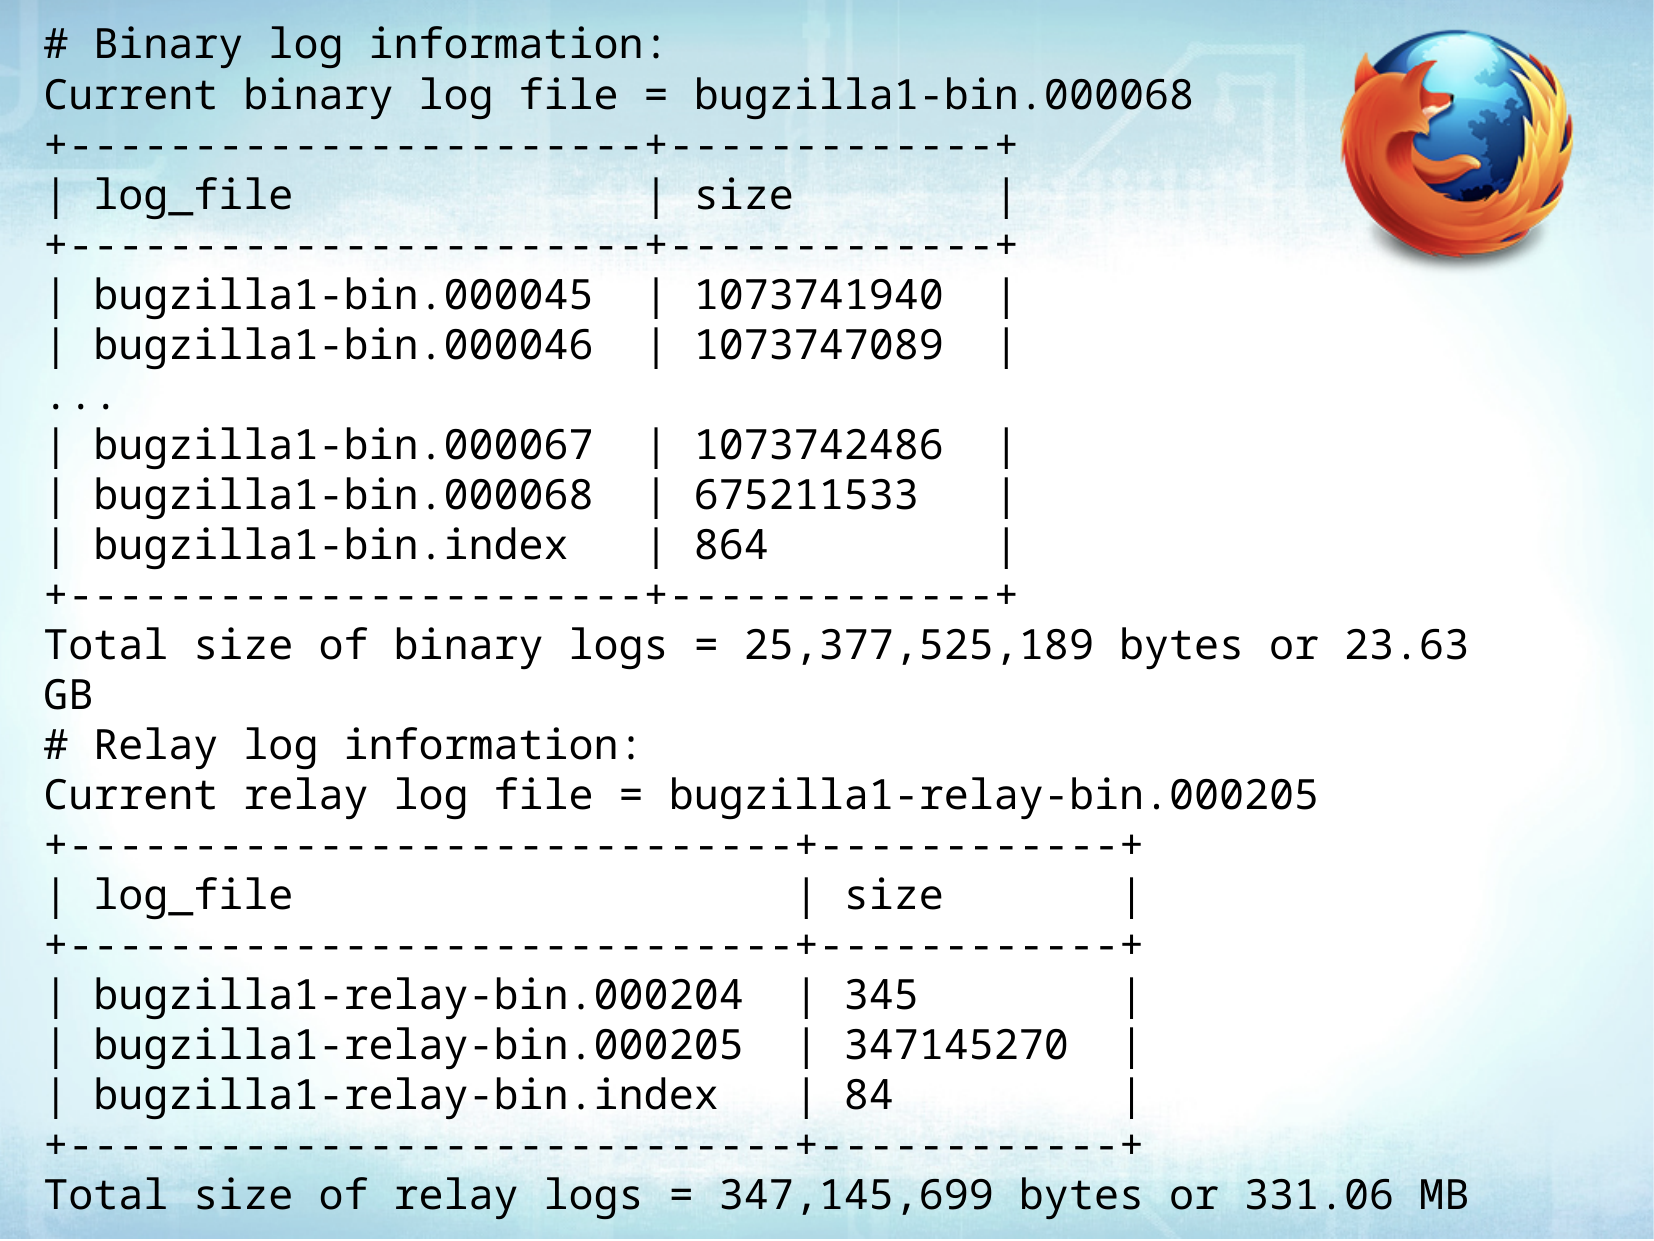

# # Binary log information:
Current binary log file = bugzilla1-bin.000068
+-----------------------+-------------+
| log_file | size |
+-----------------------+-------------+
| bugzilla1-bin.000045 | 1073741940 |
| bugzilla1-bin.000046 | 1073747089 |
...
| bugzilla1-bin.000067 | 1073742486 |
| bugzilla1-bin.000068 | 675211533 |
| bugzilla1-bin.index | 864 |
+-----------------------+-------------+
Total size of binary logs = 25,377,525,189 bytes or 23.63 GB
# Relay log information:
Current relay log file = bugzilla1-relay-bin.000205
+-----------------------------+------------+
| log_file | size |
+-----------------------------+------------+
| bugzilla1-relay-bin.000204 | 345 |
| bugzilla1-relay-bin.000205 | 347145270 |
| bugzilla1-relay-bin.index | 84 |
+-----------------------------+------------+
Total size of relay logs = 347,145,699 bytes or 331.06 MB